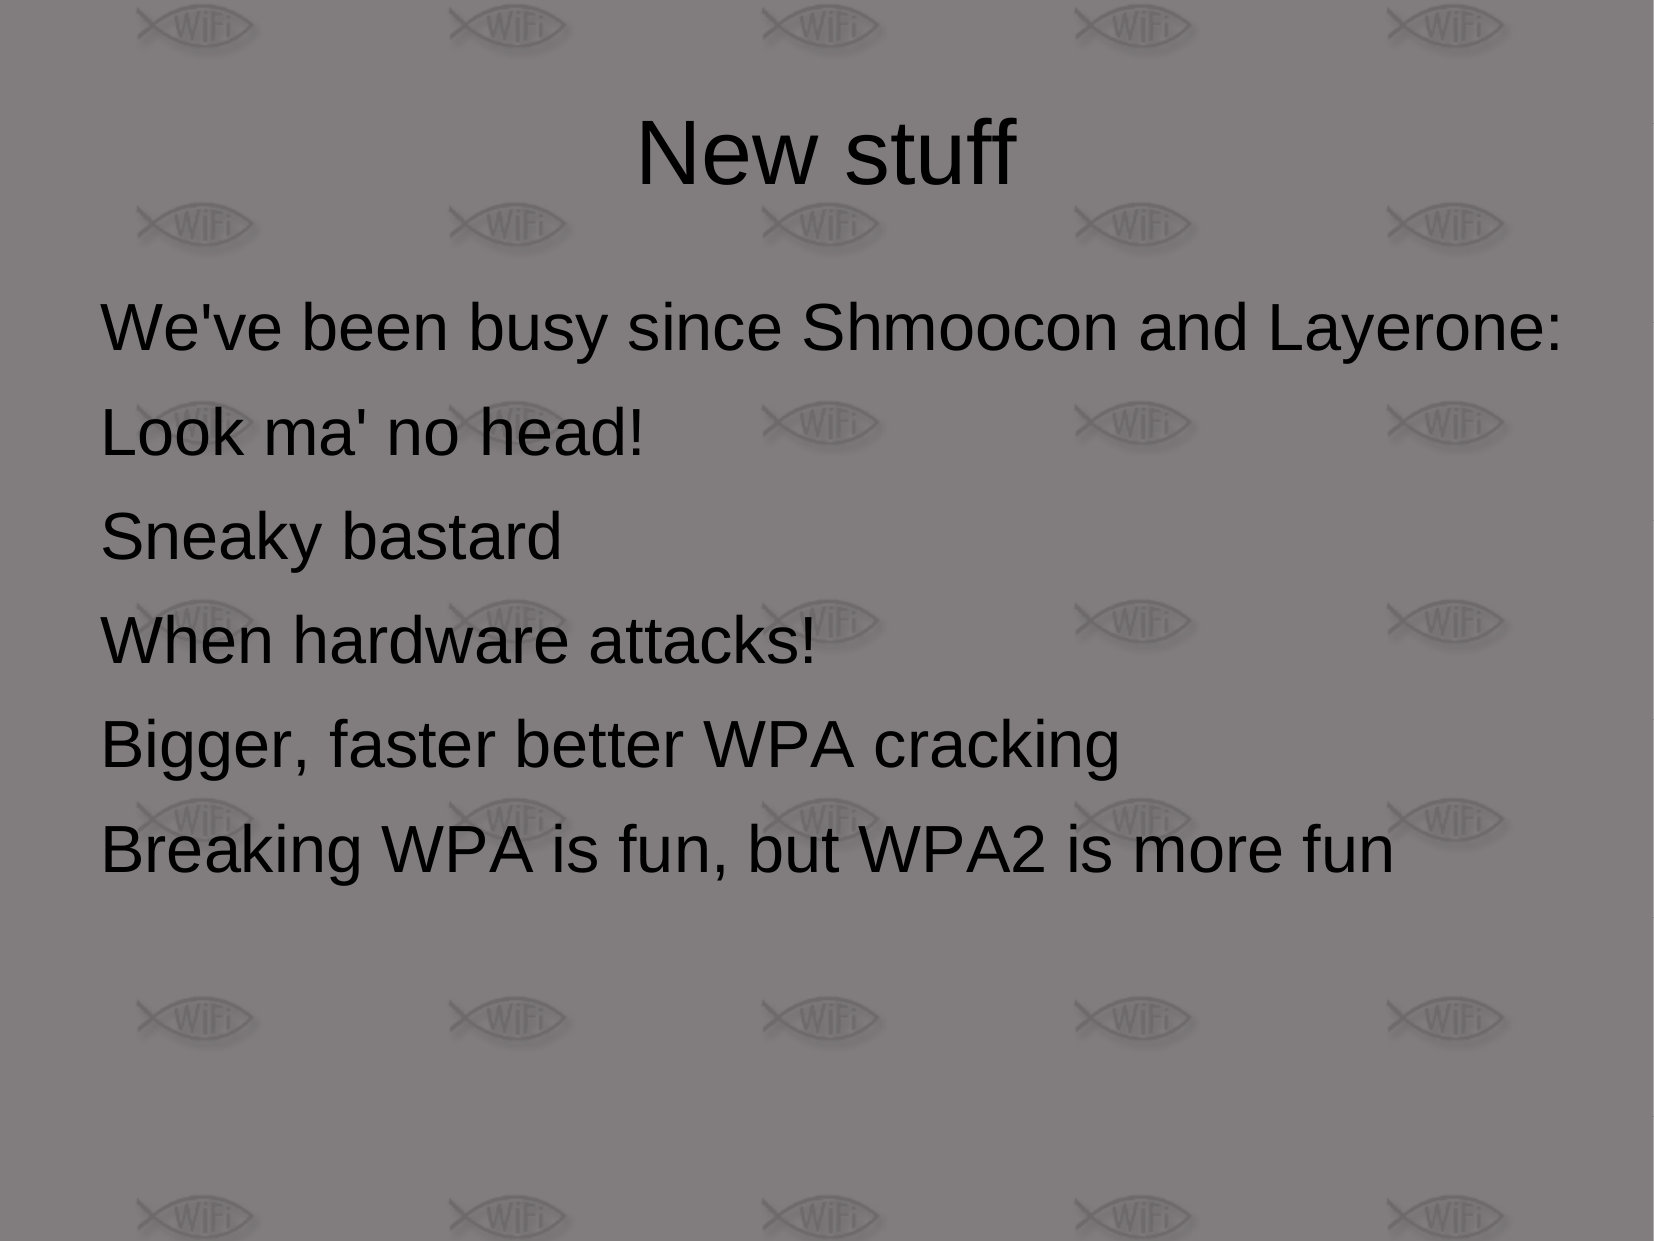

# New stuff
We've been busy since Shmoocon and Layerone:
Look ma' no head!
Sneaky bastard
When hardware attacks!
Bigger, faster better WPA cracking
Breaking WPA is fun, but WPA2 is more fun